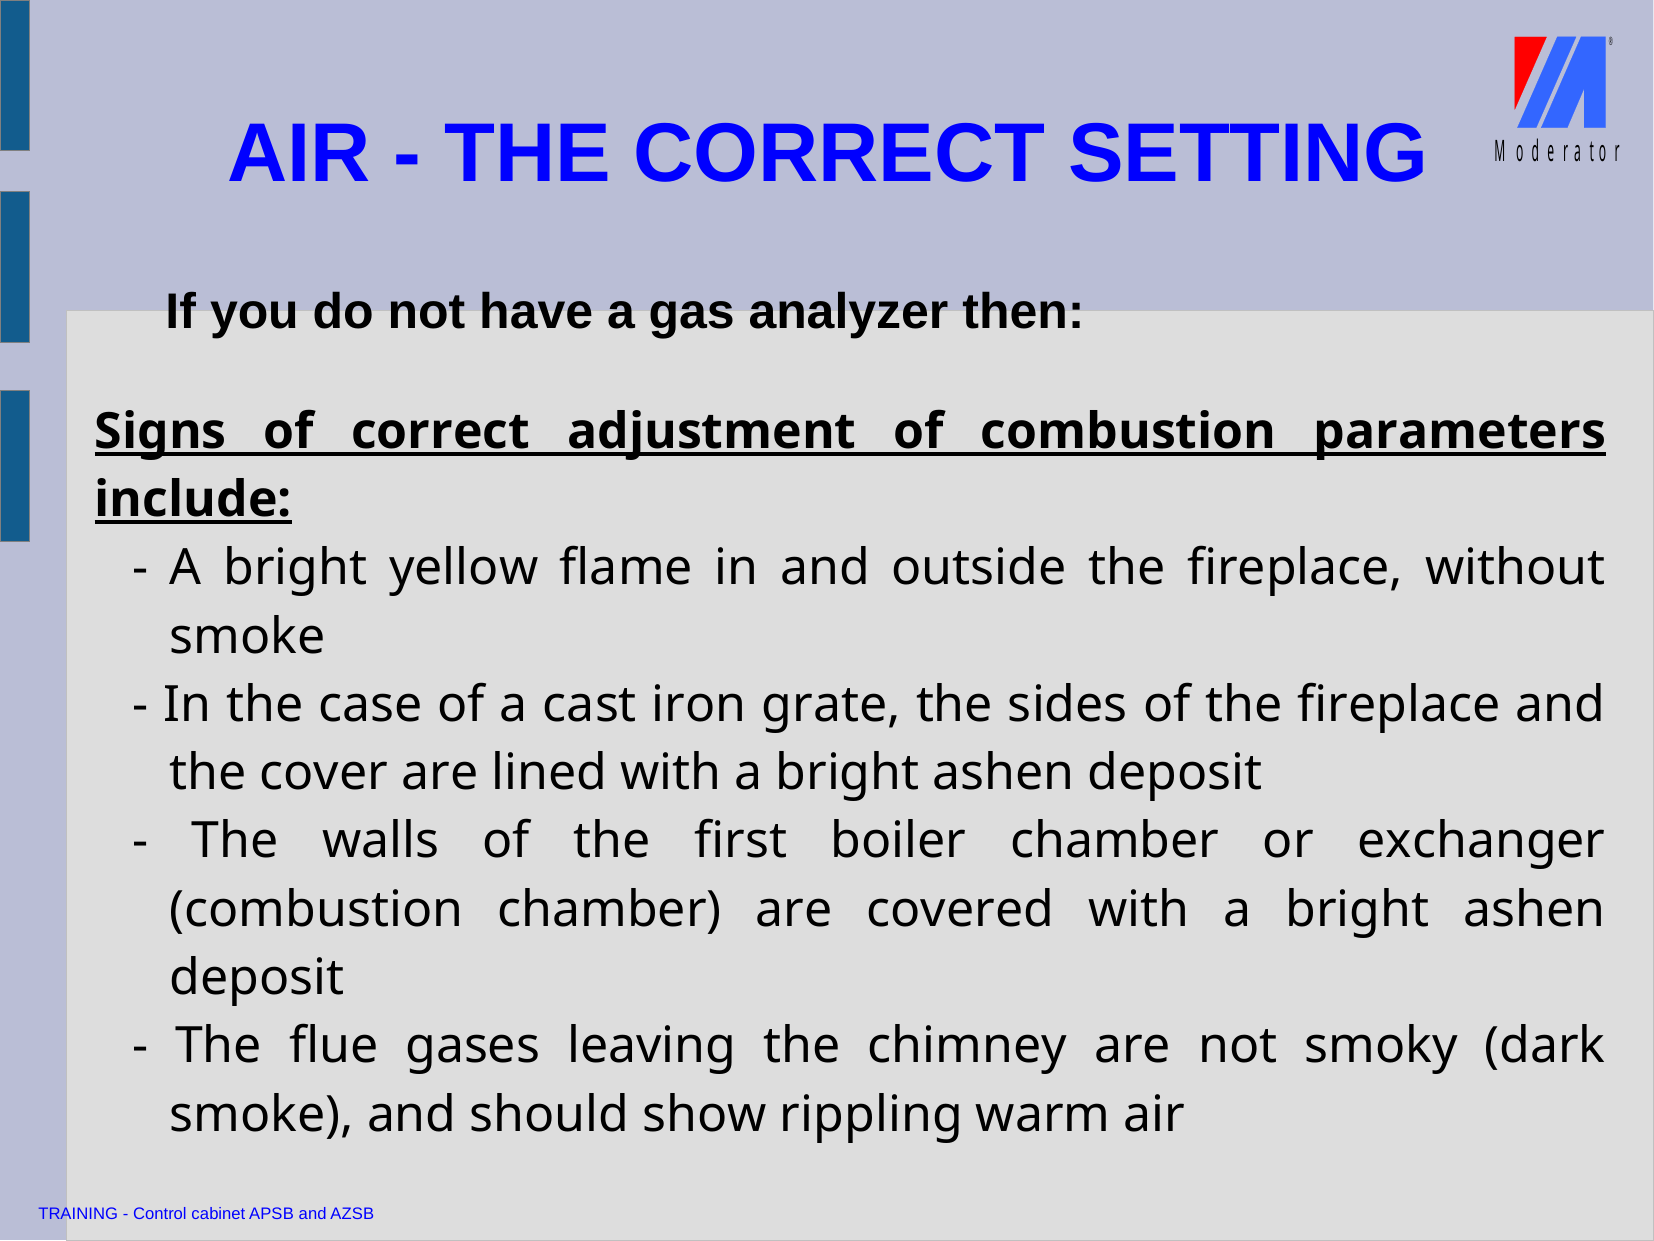

AIR - THE CORRECT SETTING
# If you do not have a gas analyzer then:
Signs of correct adjustment of combustion parameters include:
- A bright yellow flame in and outside the fireplace, without smoke
- In the case of a cast iron grate, the sides of the fireplace and the cover are lined with a bright ashen deposit
- The walls of the first boiler chamber or exchanger (combustion chamber) are covered with a bright ashen deposit
- The flue gases leaving the chimney are not smoky (dark smoke), and should show rippling warm air
TRAINING - Control cabinet APSB and AZSB